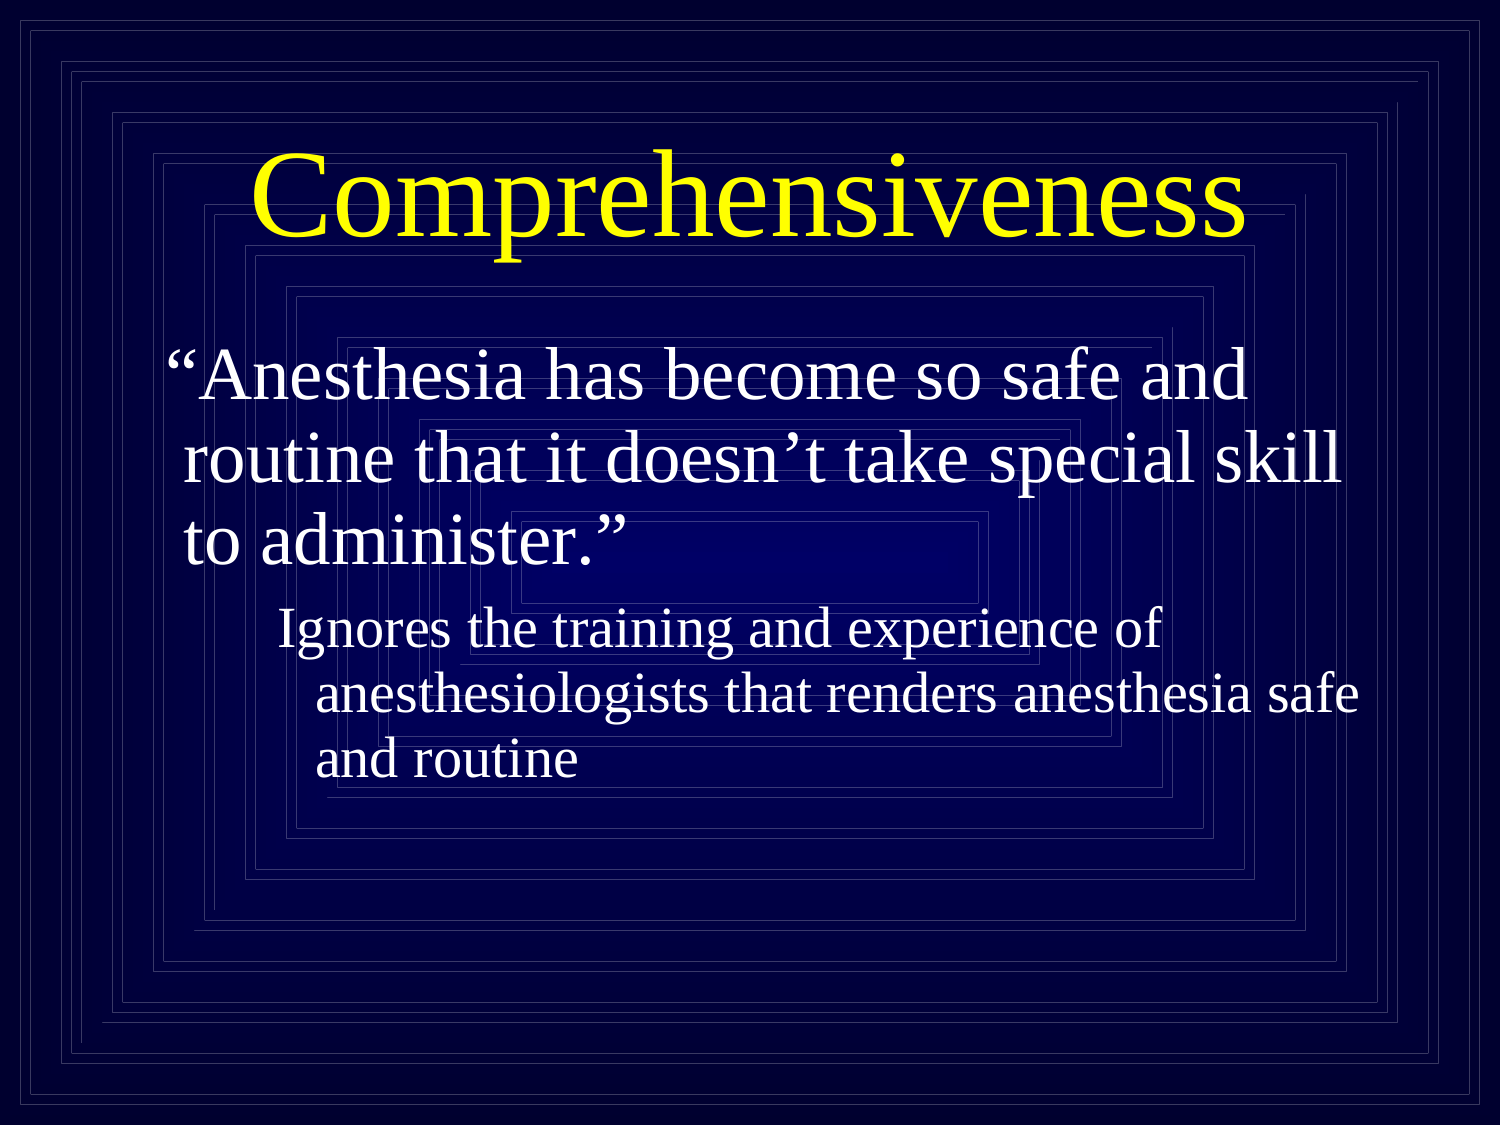

# Comprehensiveness
 “Anesthesia has become so safe and routine that it doesn’t take special skill to administer.”
Ignores the training and experience of anesthesiologists that renders anesthesia safe and routine